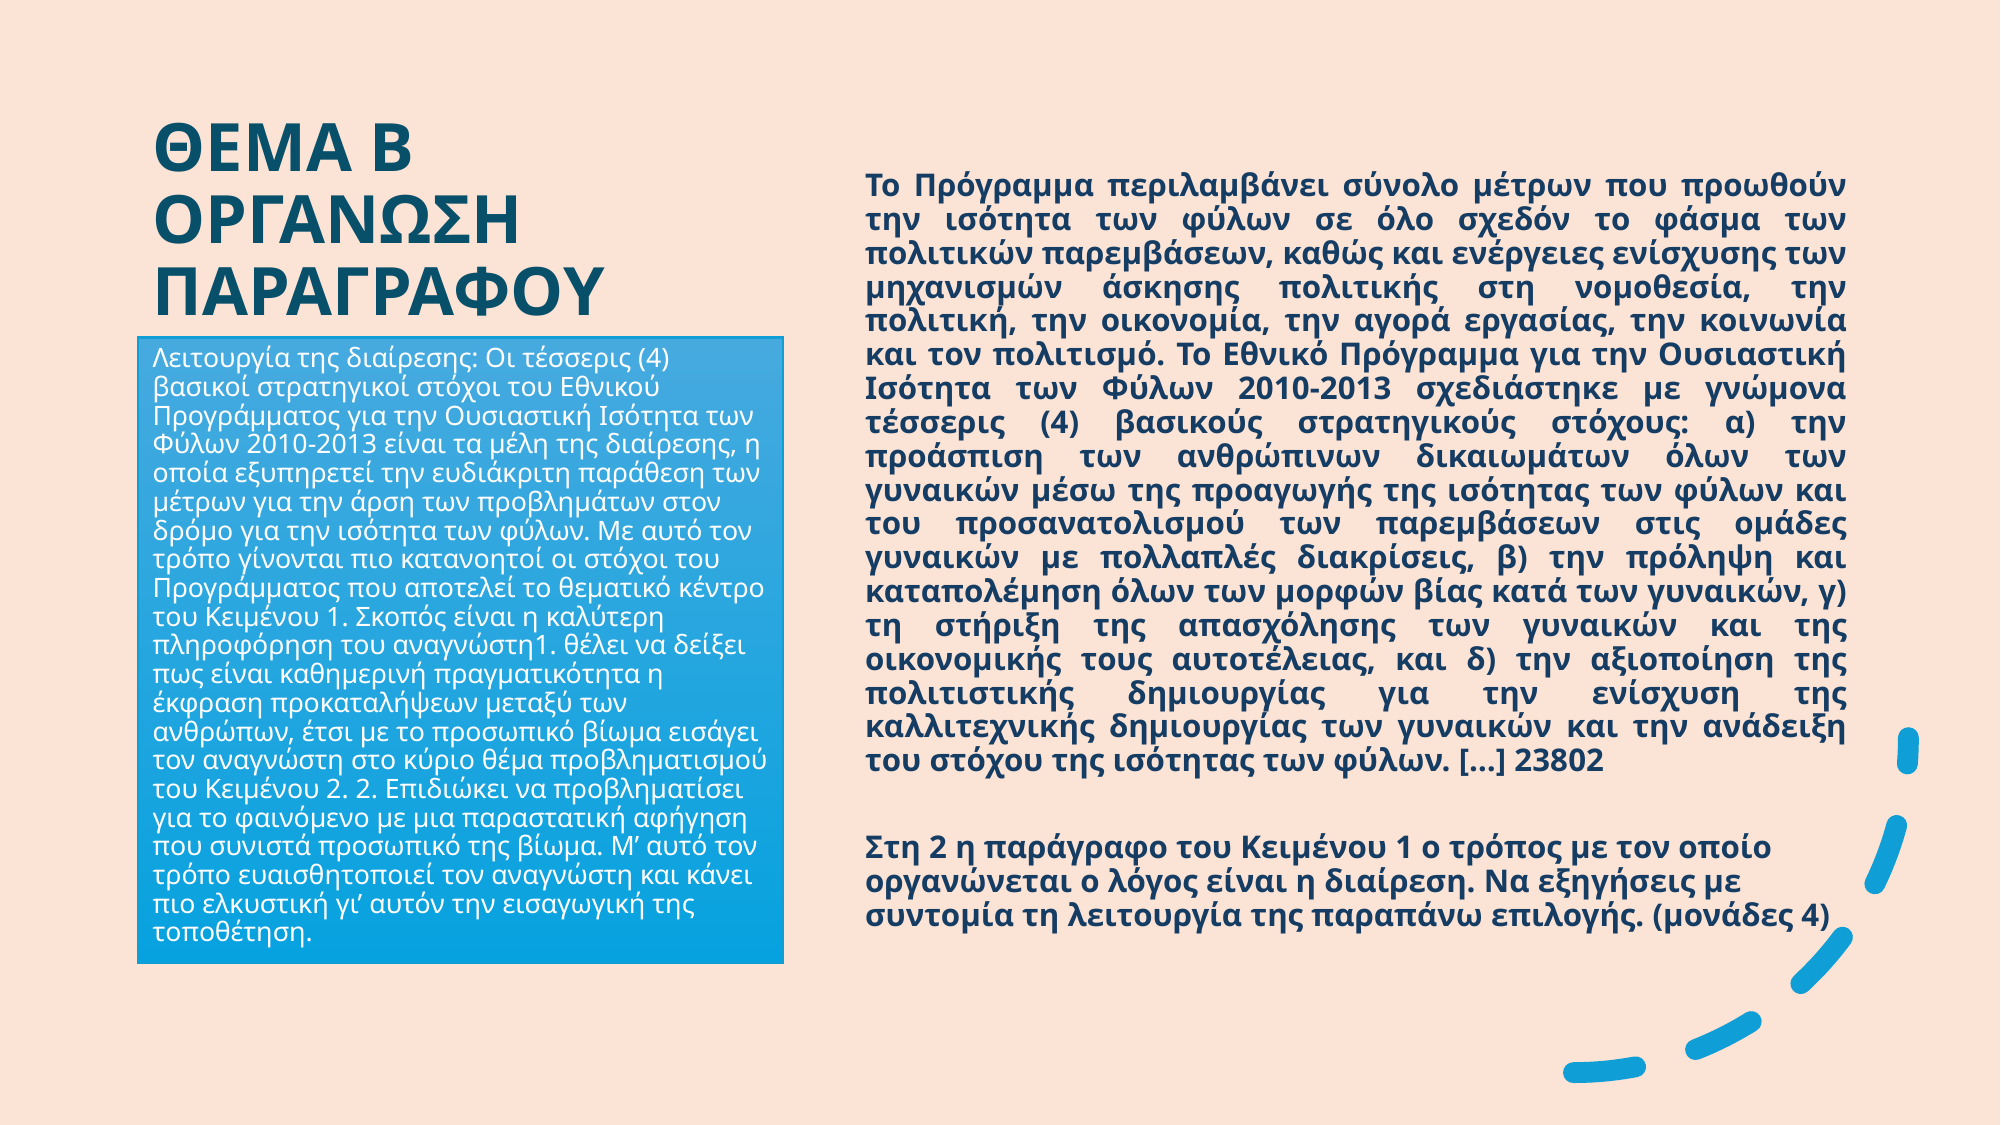

# ΘΕΜΑ Β ΟΡΓΑΝΩΣΗ ΠΑΡΑΓΡΑΦΟΥ
Το Πρόγραμμα περιλαμβάνει σύνολο μέτρων που προωθούν την ισότητα των φύλων σε όλο σχεδόν το φάσμα των πολιτικών παρεμβάσεων, καθώς και ενέργειες ενίσχυσης των μηχανισμών άσκησης πολιτικής στη νομοθεσία, την πολιτική, την οικονομία, την αγορά εργασίας, την κοινωνία και τον πολιτισμό. Το Εθνικό Πρόγραμμα για την Ουσιαστική Ισότητα των Φύλων 2010-2013 σχεδιάστηκε με γνώμονα τέσσερις (4) βασικούς στρατηγικούς στόχους: α) την προάσπιση των ανθρώπινων δικαιωμάτων όλων των γυναικών μέσω της προαγωγής της ισότητας των φύλων και του προσανατολισμού των παρεμβάσεων στις ομάδες γυναικών με πολλαπλές διακρίσεις, β) την πρόληψη και καταπολέμηση όλων των μορφών βίας κατά των γυναικών, γ) τη στήριξη της απασχόλησης των γυναικών και της οικονομικής τους αυτοτέλειας, και δ) την αξιοποίηση της πολιτιστικής δημιουργίας για την ενίσχυση της καλλιτεχνικής δημιουργίας των γυναικών και την ανάδειξη του στόχου της ισότητας των φύλων. […] 23802
Στη 2 η παράγραφο του Κειμένου 1 ο τρόπος με τον οποίο οργανώνεται ο λόγος είναι η διαίρεση. Να εξηγήσεις με συντομία τη λειτουργία της παραπάνω επιλογής. (μονάδες 4)
Λειτουργία της διαίρεσης: Oι τέσσερις (4) βασικοί στρατηγικοί στόχοι του Εθνικού Προγράμματος για την Ουσιαστική Ισότητα των Φύλων 2010-2013 είναι τα μέλη της διαίρεσης, η οποία εξυπηρετεί την ευδιάκριτη παράθεση των μέτρων για την άρση των προβλημάτων στον δρόμο για την ισότητα των φύλων. Με αυτό τον τρόπο γίνονται πιο κατανοητοί οι στόχοι του Προγράμματος που αποτελεί το θεματικό κέντρο του Κειμένου 1. Σκοπός είναι η καλύτερη πληροφόρηση του αναγνώστη1. θέλει να δείξει πως είναι καθημερινή πραγματικότητα η έκφραση προκαταλήψεων μεταξύ των ανθρώπων, έτσι με το προσωπικό βίωμα εισάγει τον αναγνώστη στο κύριο θέμα προβληματισμού του Κειμένου 2. 2. Επιδιώκει να προβληματίσει για το φαινόμενο με μια παραστατική αφήγηση που συνιστά προσωπικό της βίωμα. Μ’ αυτό τον τρόπο ευαισθητοποιεί τον αναγνώστη και κάνει πιο ελκυστική γι’ αυτόν την εισαγωγική της τοποθέτηση.